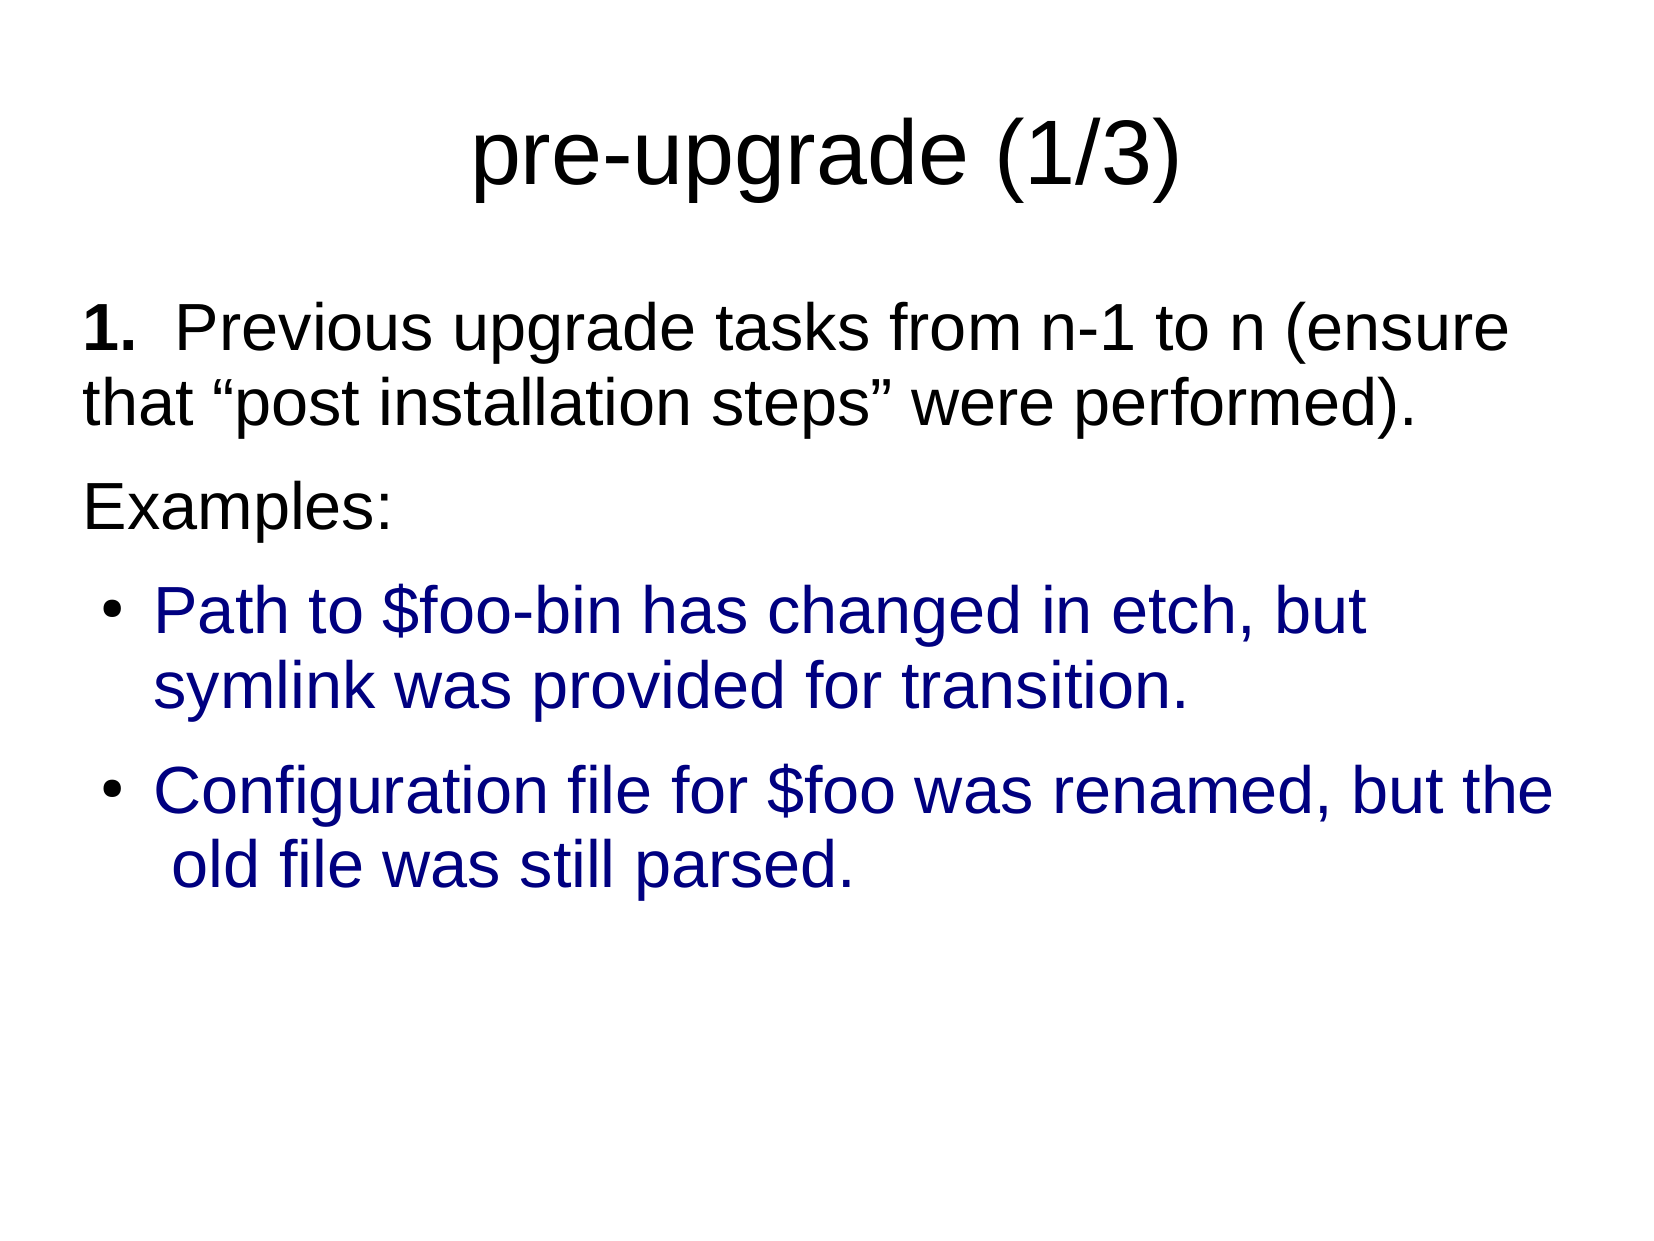

# pre-upgrade (1/3)
1. Previous upgrade tasks from n-1 to n (ensure that “post installation steps” were performed).
Examples:
Path to $foo-bin has changed in etch, but symlink was provided for transition.
Configuration file for $foo was renamed, but the old file was still parsed.